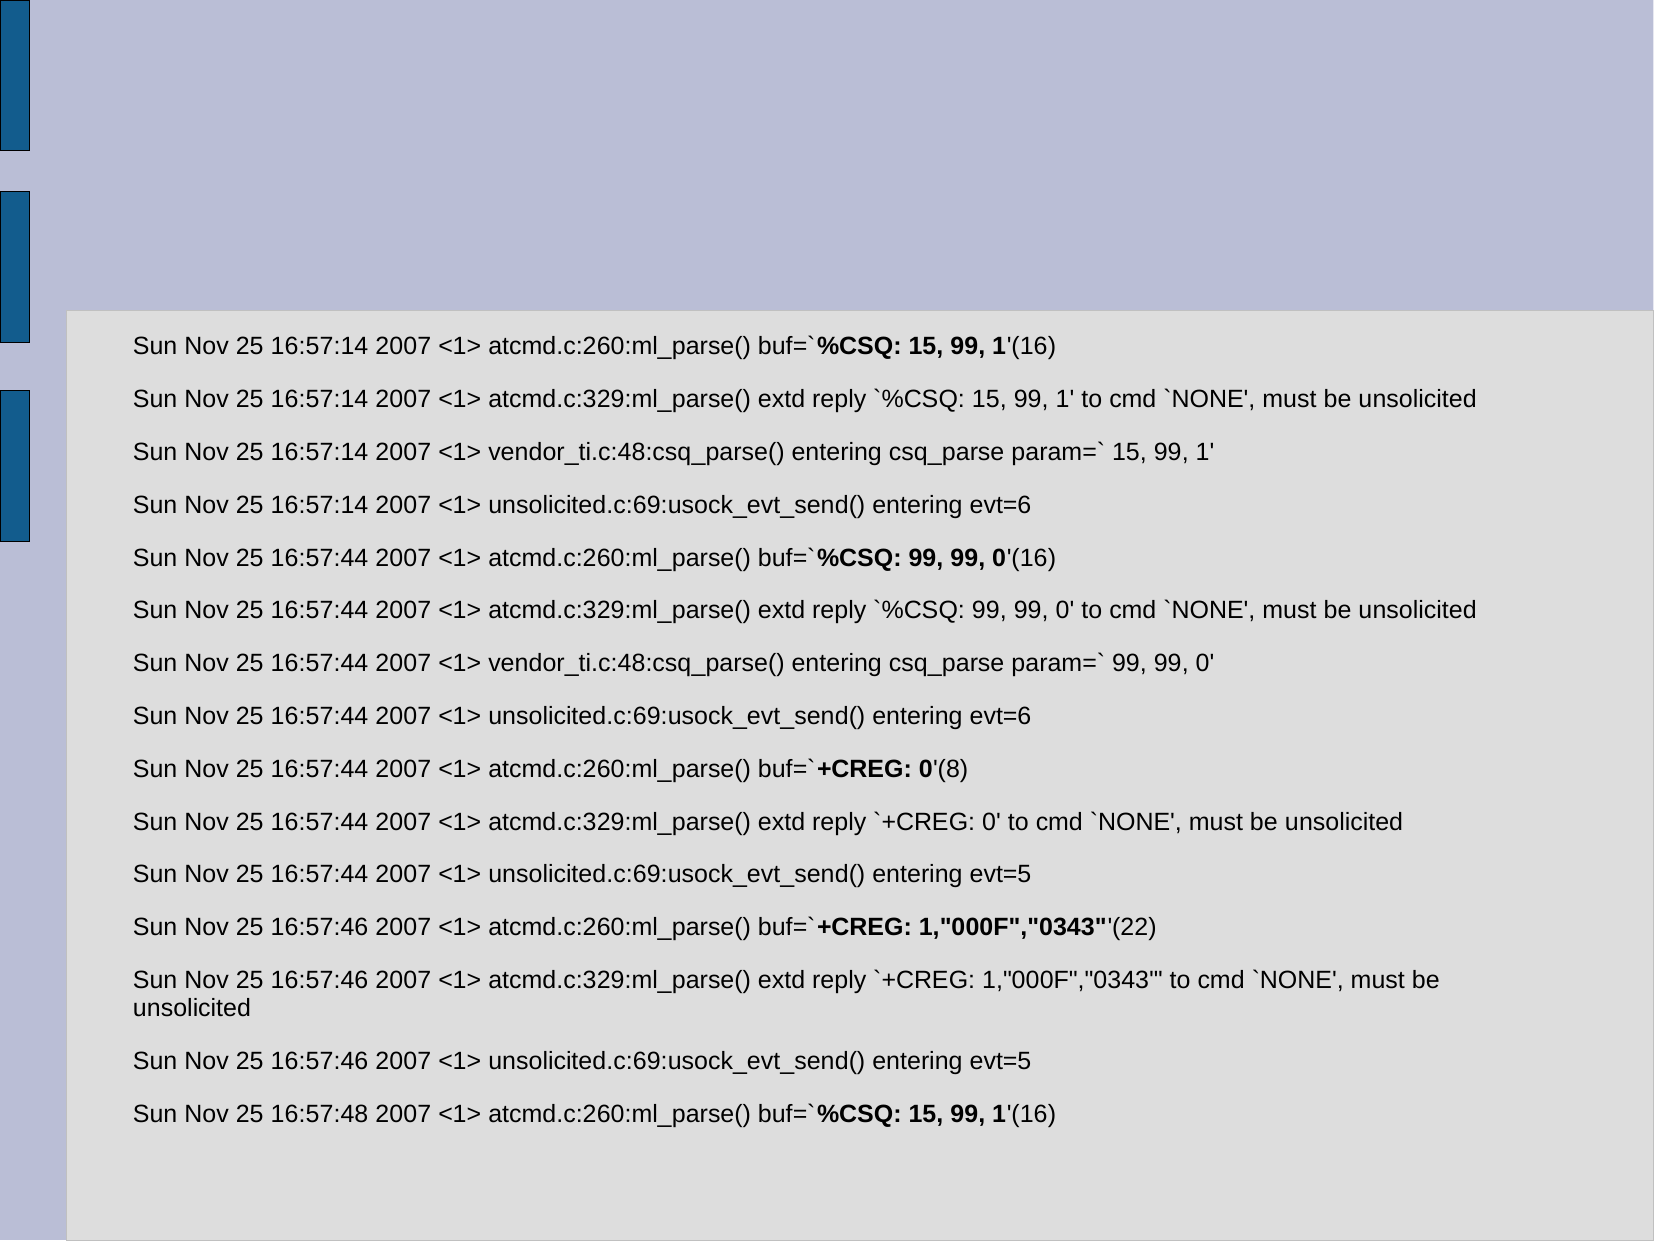

#
Sun Nov 25 16:57:14 2007 <1> atcmd.c:260:ml_parse() buf=`%CSQ: 15, 99, 1'(16)
Sun Nov 25 16:57:14 2007 <1> atcmd.c:329:ml_parse() extd reply `%CSQ: 15, 99, 1' to cmd `NONE', must be unsolicited
Sun Nov 25 16:57:14 2007 <1> vendor_ti.c:48:csq_parse() entering csq_parse param=` 15, 99, 1'
Sun Nov 25 16:57:14 2007 <1> unsolicited.c:69:usock_evt_send() entering evt=6
Sun Nov 25 16:57:44 2007 <1> atcmd.c:260:ml_parse() buf=`%CSQ: 99, 99, 0'(16)
Sun Nov 25 16:57:44 2007 <1> atcmd.c:329:ml_parse() extd reply `%CSQ: 99, 99, 0' to cmd `NONE', must be unsolicited
Sun Nov 25 16:57:44 2007 <1> vendor_ti.c:48:csq_parse() entering csq_parse param=` 99, 99, 0'
Sun Nov 25 16:57:44 2007 <1> unsolicited.c:69:usock_evt_send() entering evt=6
Sun Nov 25 16:57:44 2007 <1> atcmd.c:260:ml_parse() buf=`+CREG: 0'(8)
Sun Nov 25 16:57:44 2007 <1> atcmd.c:329:ml_parse() extd reply `+CREG: 0' to cmd `NONE', must be unsolicited
Sun Nov 25 16:57:44 2007 <1> unsolicited.c:69:usock_evt_send() entering evt=5
Sun Nov 25 16:57:46 2007 <1> atcmd.c:260:ml_parse() buf=`+CREG: 1,"000F","0343"'(22)
Sun Nov 25 16:57:46 2007 <1> atcmd.c:329:ml_parse() extd reply `+CREG: 1,"000F","0343"' to cmd `NONE', must be unsolicited
Sun Nov 25 16:57:46 2007 <1> unsolicited.c:69:usock_evt_send() entering evt=5
Sun Nov 25 16:57:48 2007 <1> atcmd.c:260:ml_parse() buf=`%CSQ: 15, 99, 1'(16)